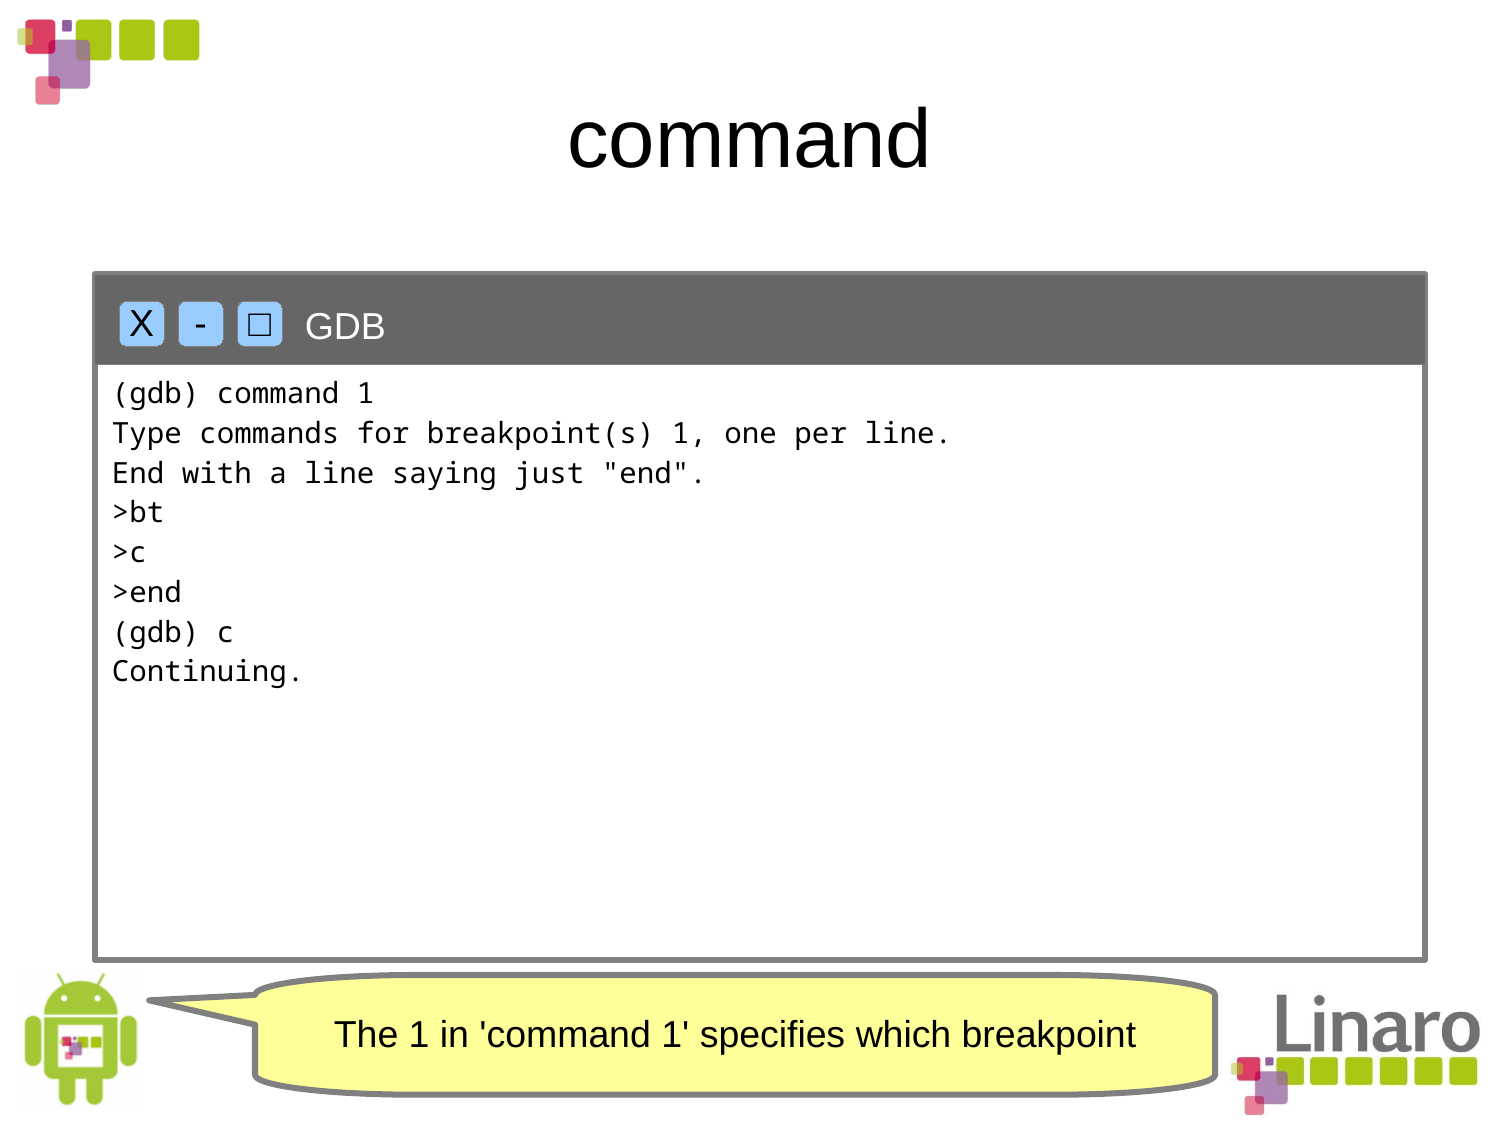

# command
GDB
X
-
□
(gdb) command 1
Type commands for breakpoint(s) 1, one per line.
End with a line saying just "end".
>bt
>c
>end
(gdb) c
Continuing.
The 1 in 'command 1' specifies which breakpoint